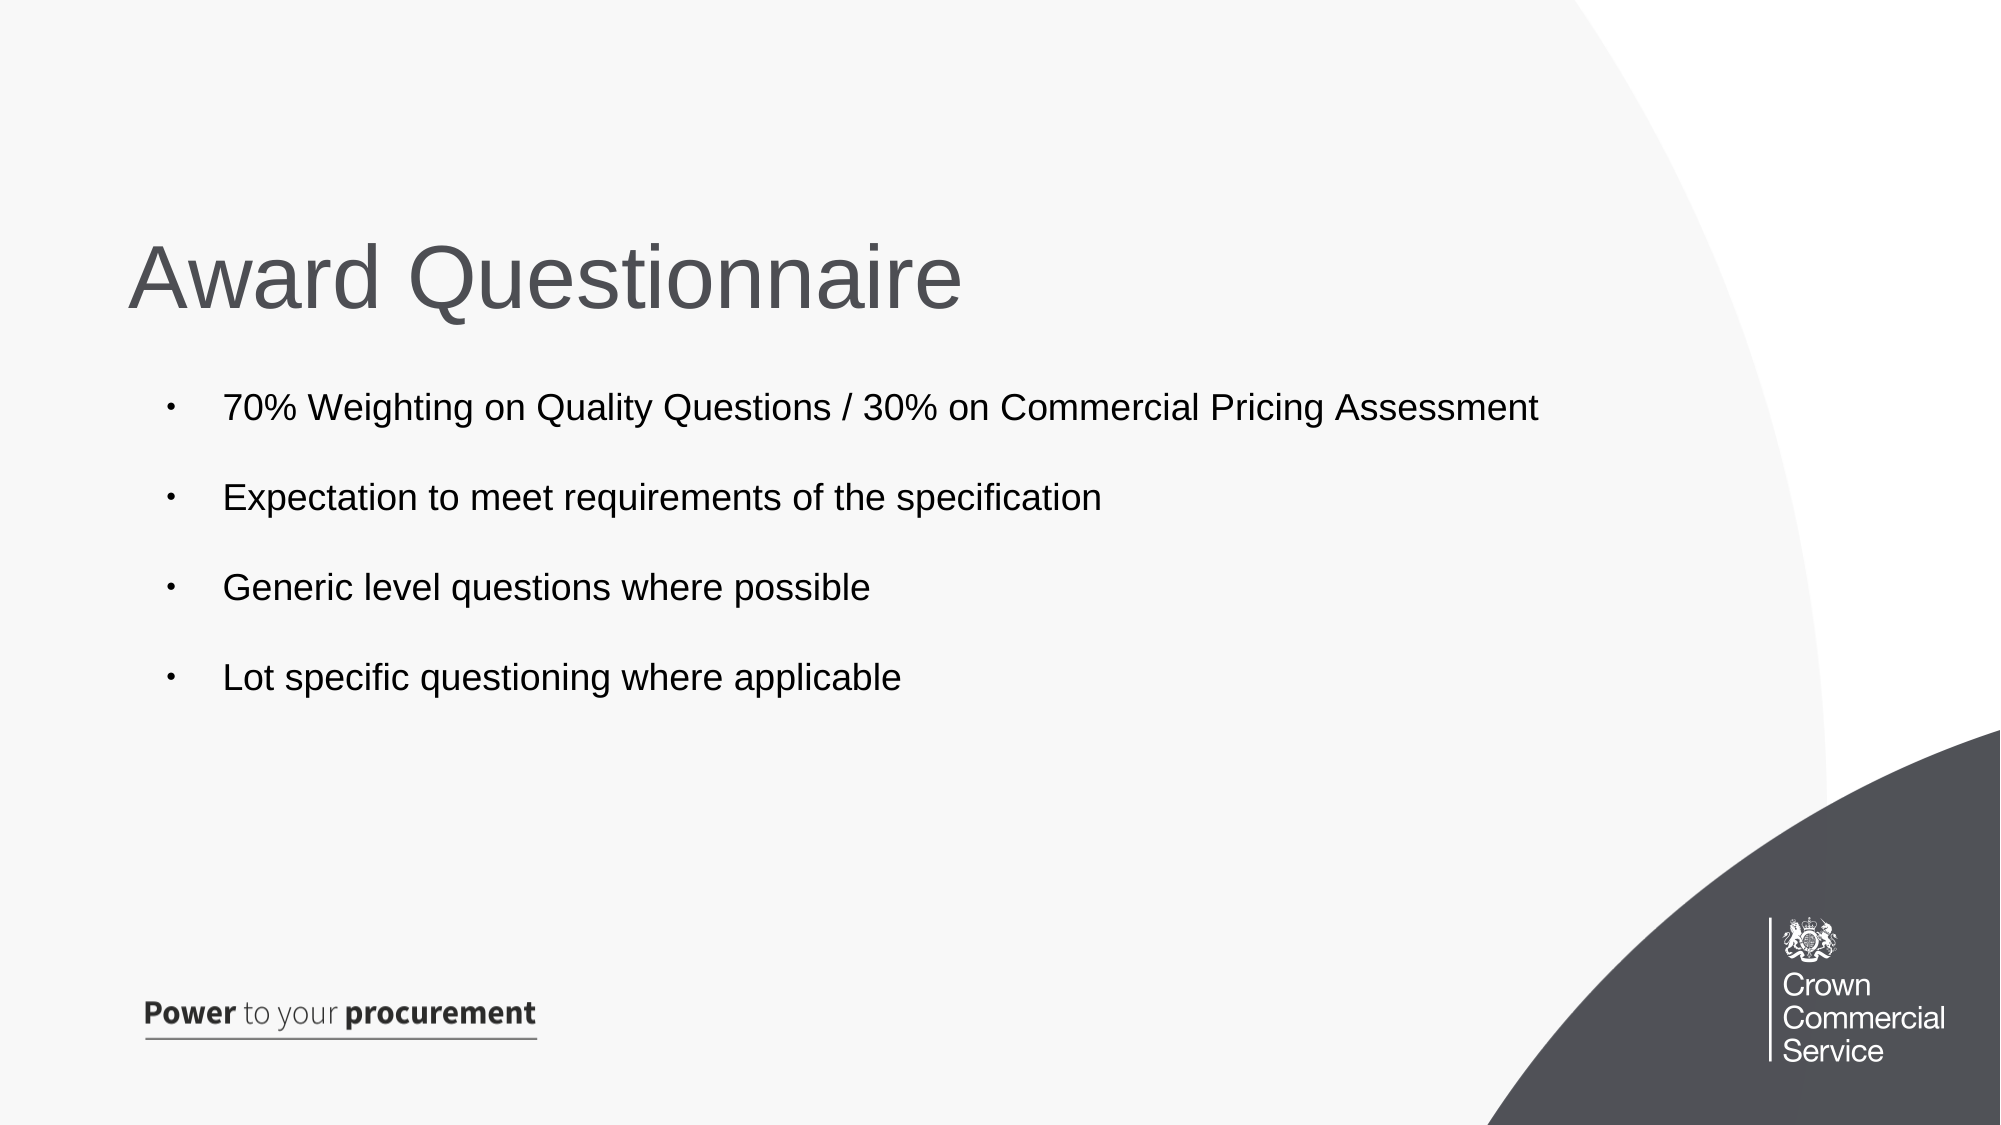

# Award Questionnaire
70% Weighting on Quality Questions / 30% on Commercial Pricing Assessment
Expectation to meet requirements of the specification
Generic level questions where possible
Lot specific questioning where applicable